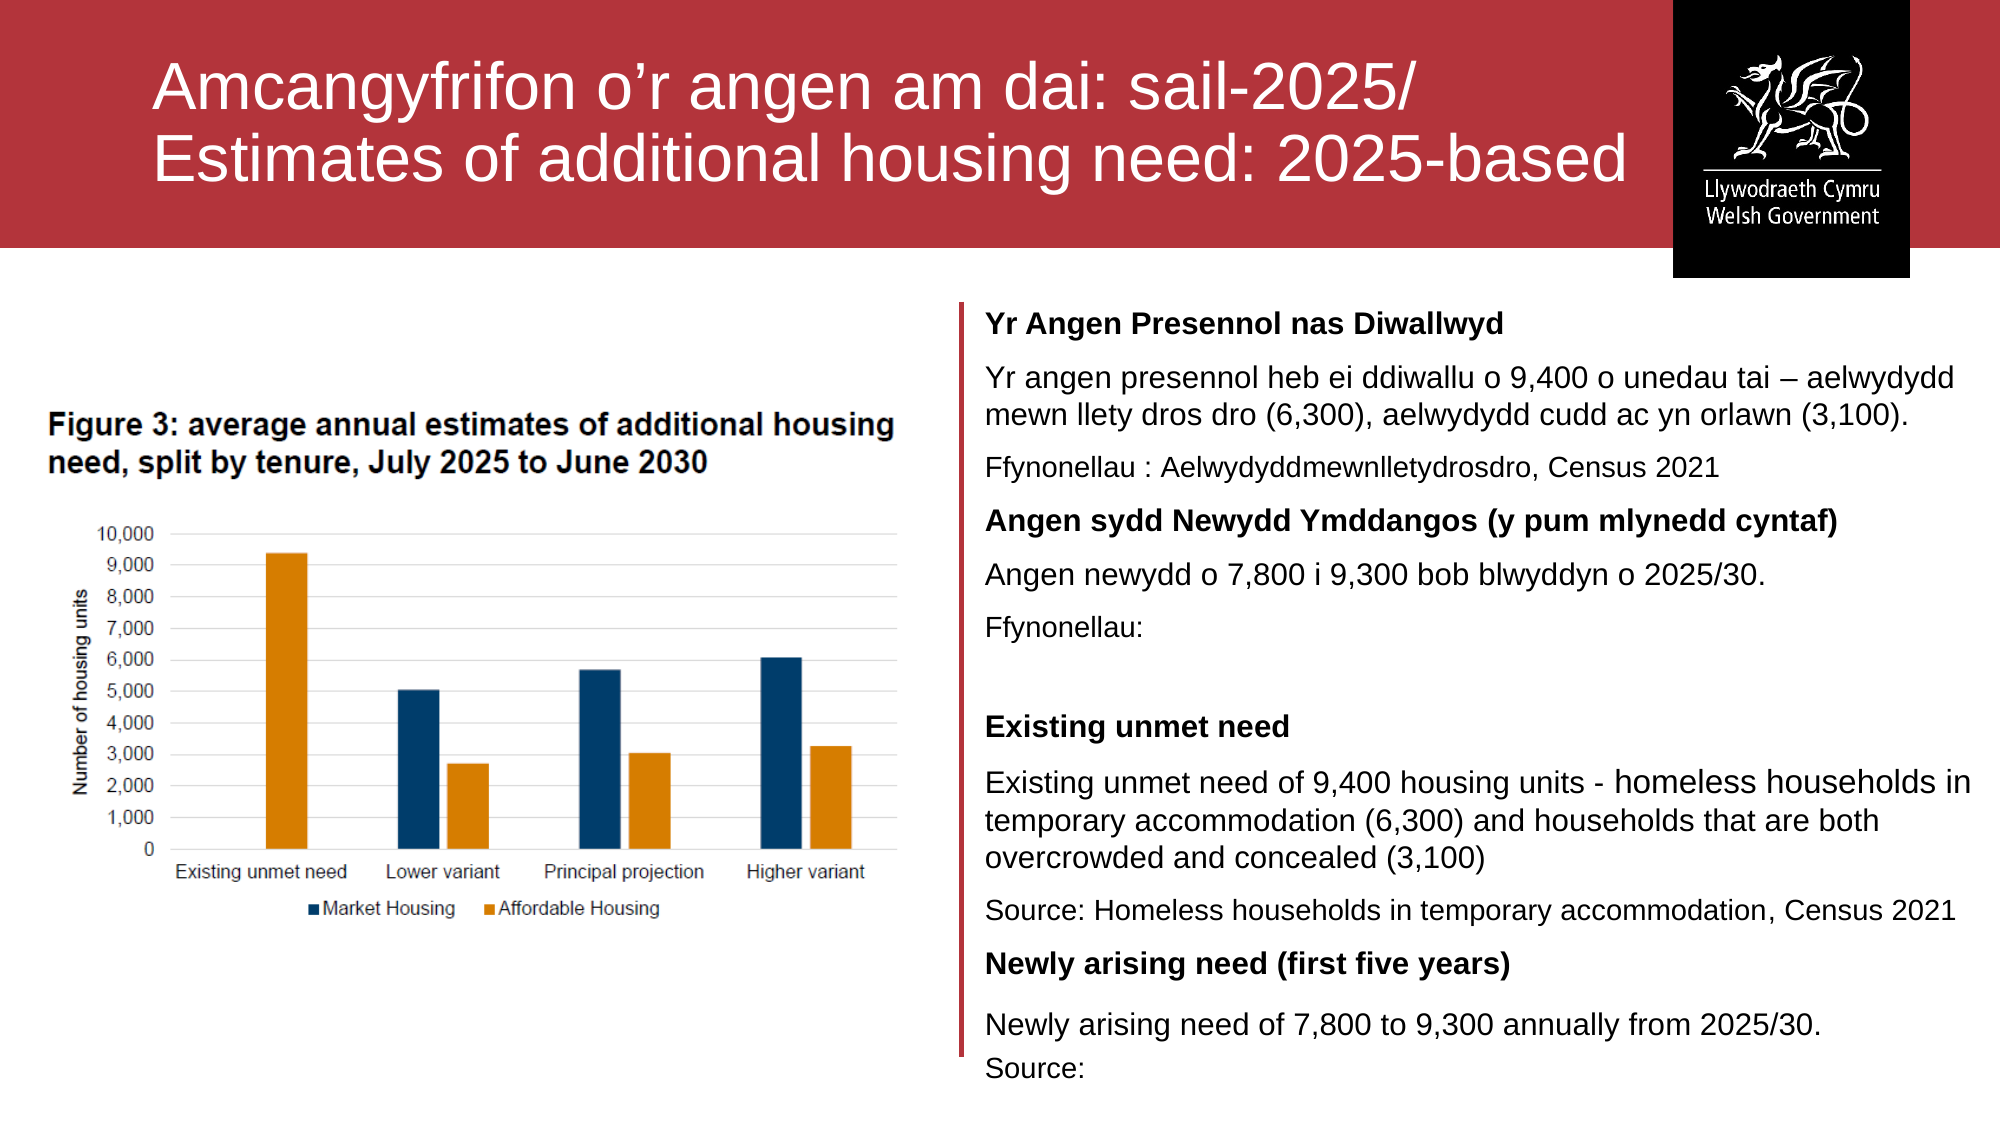

# Amcangyfrifon o’r angen am dai: sail-2025/ Estimates of additional housing need: 2025-based
Yr Angen Presennol nas Diwallwyd
Yr angen presennol heb ei ddiwallu o 9,400 o unedau tai – aelwydydd mewn llety dros dro (6,300), aelwydydd cudd ac yn orlawn (3,100).
Ffynonellau : Aelwydyddmewnlletydrosdro, Census 2021
Angen sydd Newydd Ymddangos (y pum mlynedd cyntaf)
Angen newydd o 7,800 i 9,300 bob blwyddyn o 2025/30.
Ffynonellau: Amcanestyniadauis-genedlaetholoaelwydydd
Existing unmet need
Existing unmet need of 9,400 housing units - homeless households in temporary accommodation (6,300) and households that are both overcrowded and concealed (3,100)
Source: Homeless households in temporary accommodation, Census 2021
Newly arising need (first five years)
Newly arising need of 7,800 to 9,300 annually from 2025/30.
Source: Local authority household projections: 2022-based